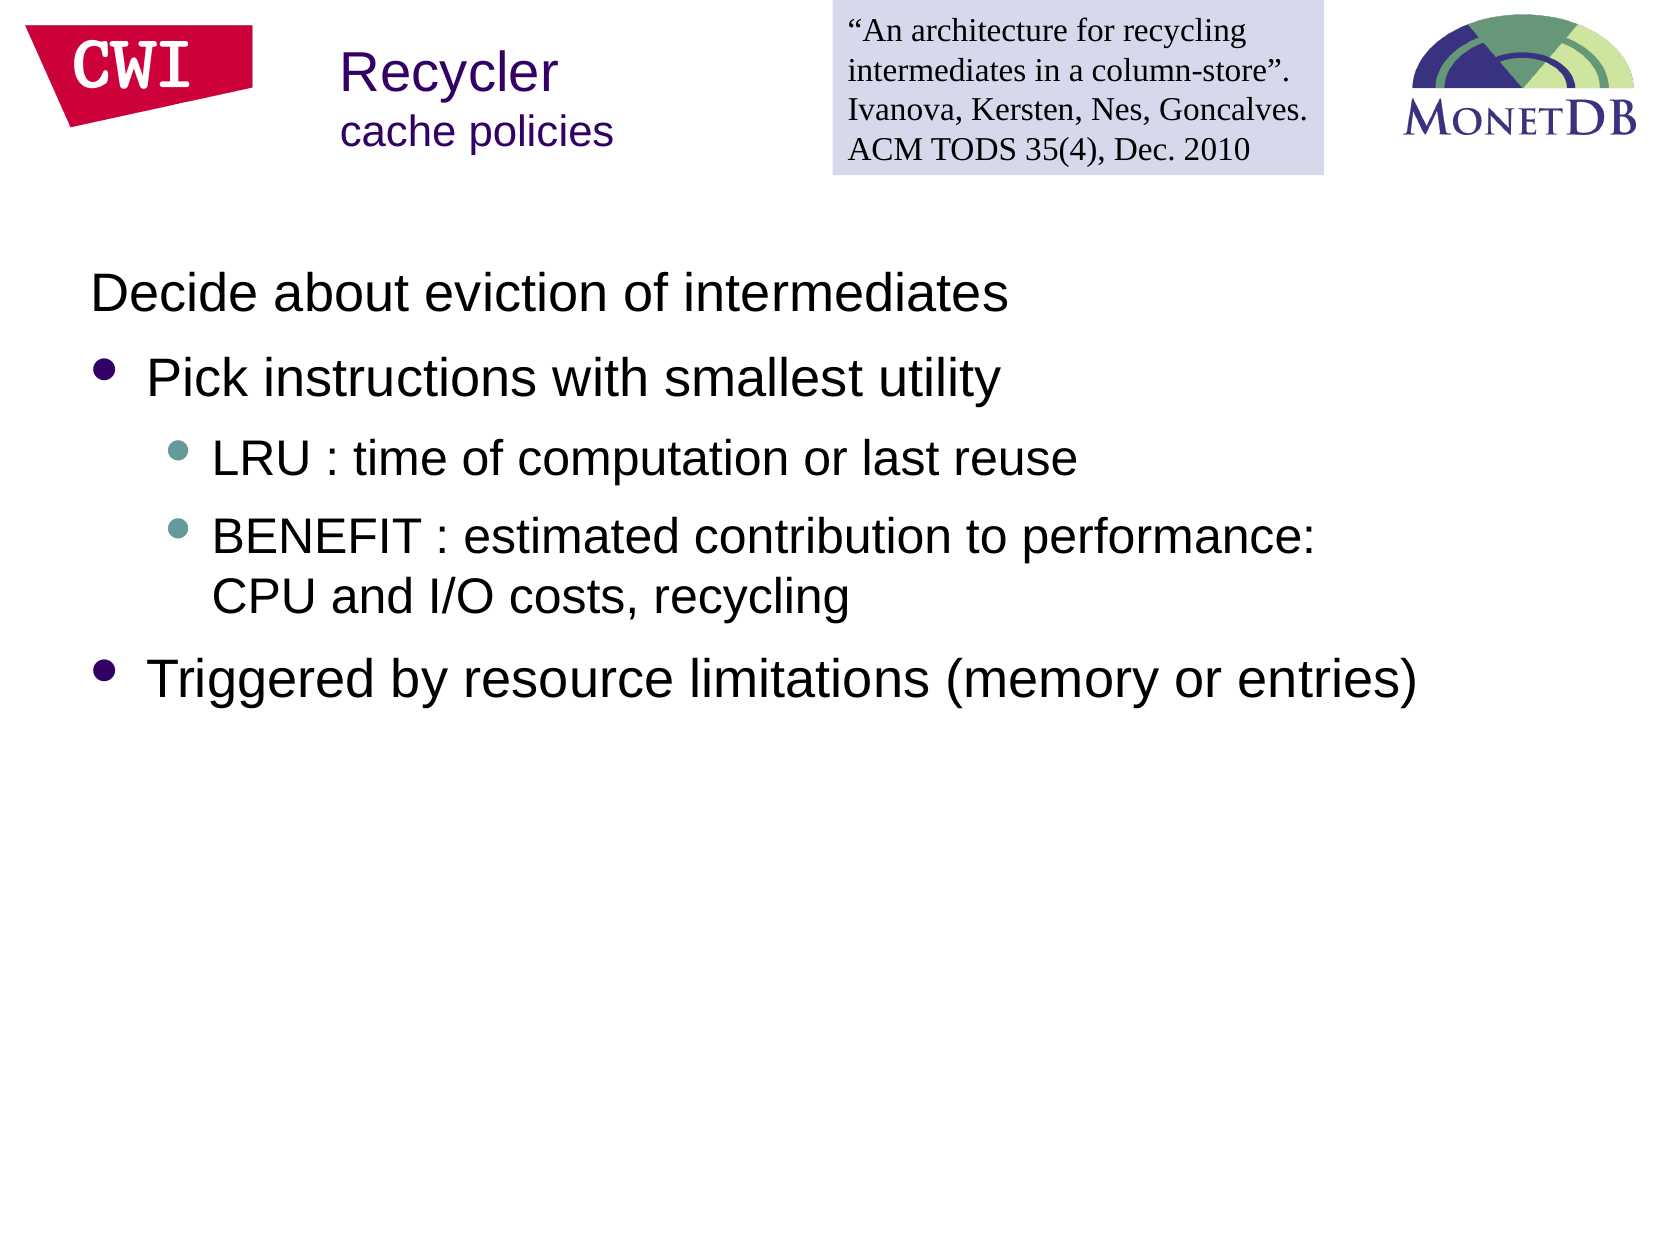

Recycler
cache policies
“An architecture for recycling intermediates in a column-store”.
Ivanova, Kersten, Nes, Goncalves.
ACM TODS 35(4), Dec. 2010
Decide about eviction of intermediates
Pick instructions with smallest utility
LRU : time of computation or last reuse
BENEFIT : estimated contribution to performance: CPU and I/O costs, recycling
Triggered by resource limitations (memory or entries)‏